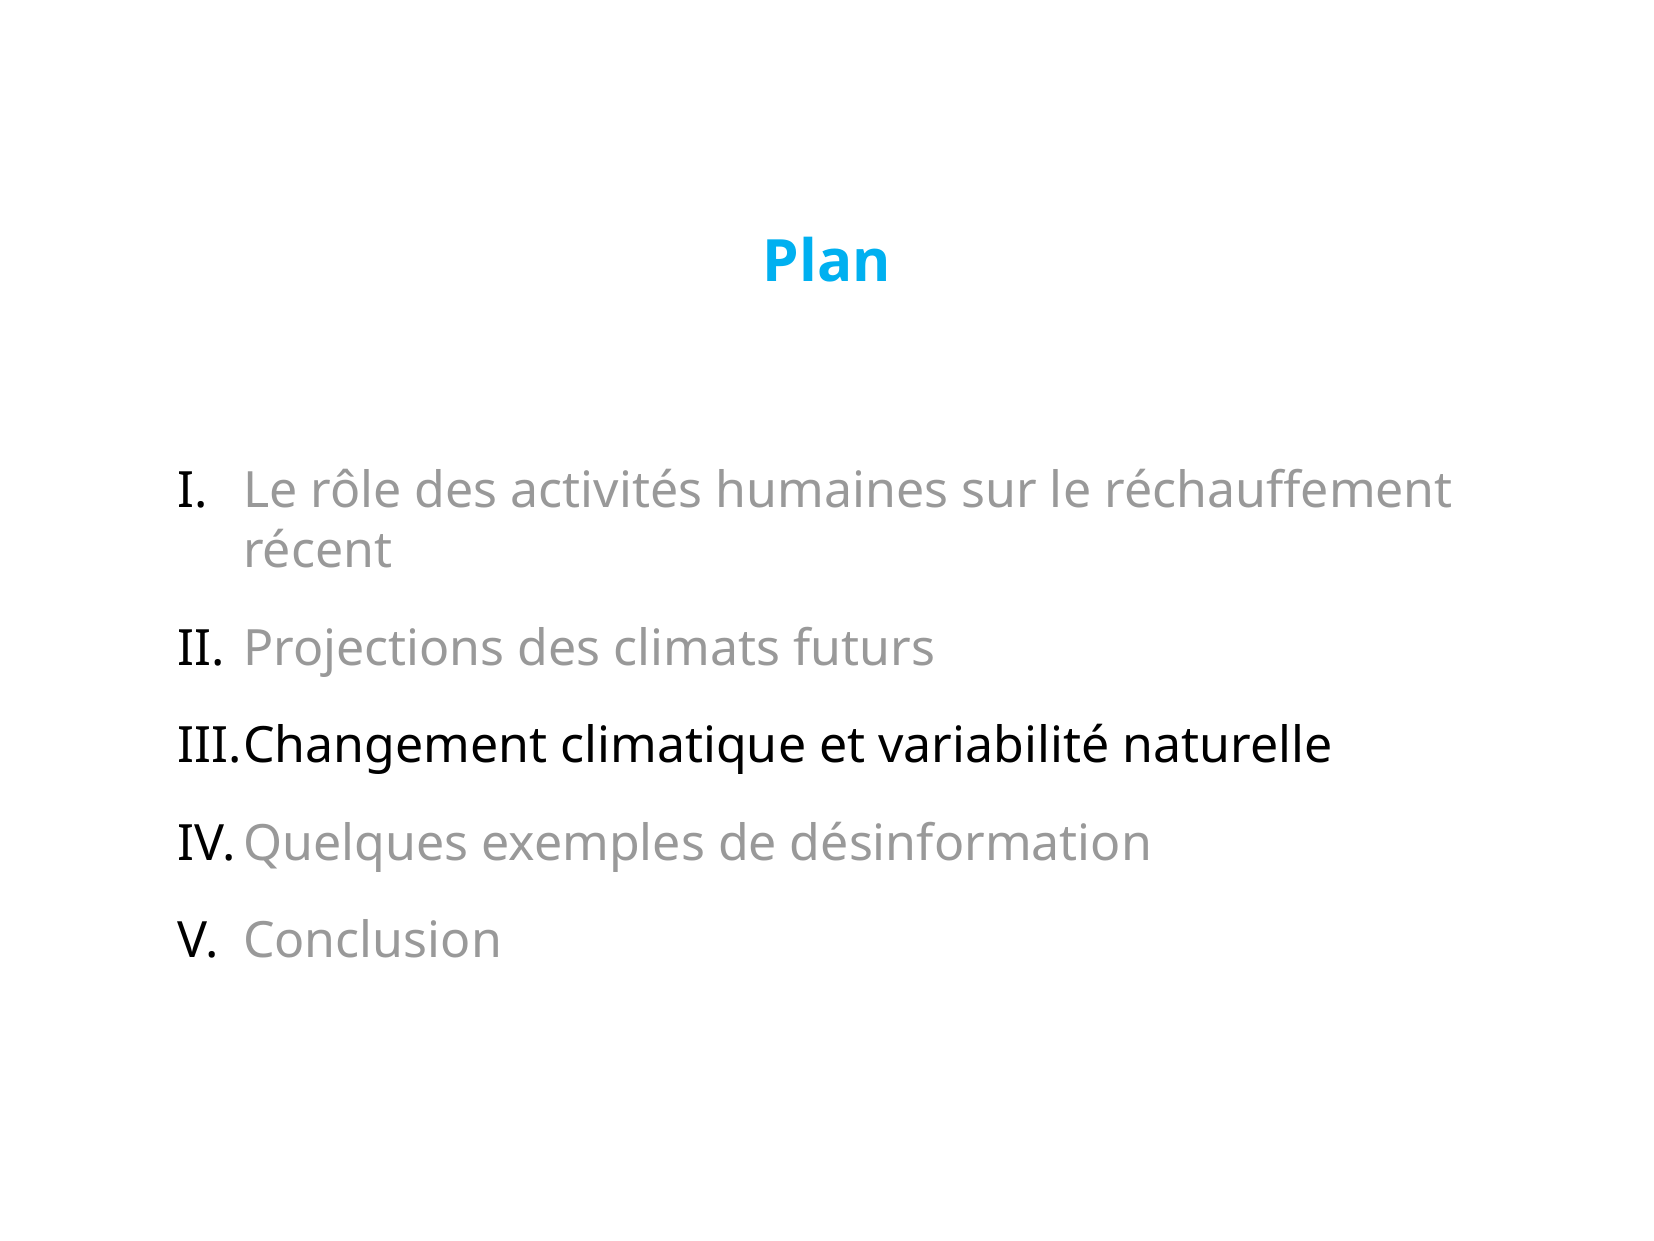

Plan
Le rôle des activités humaines sur le réchauffement récent
Projections des climats futurs
Changement climatique et variabilité naturelle
Quelques exemples de désinformation
Conclusion